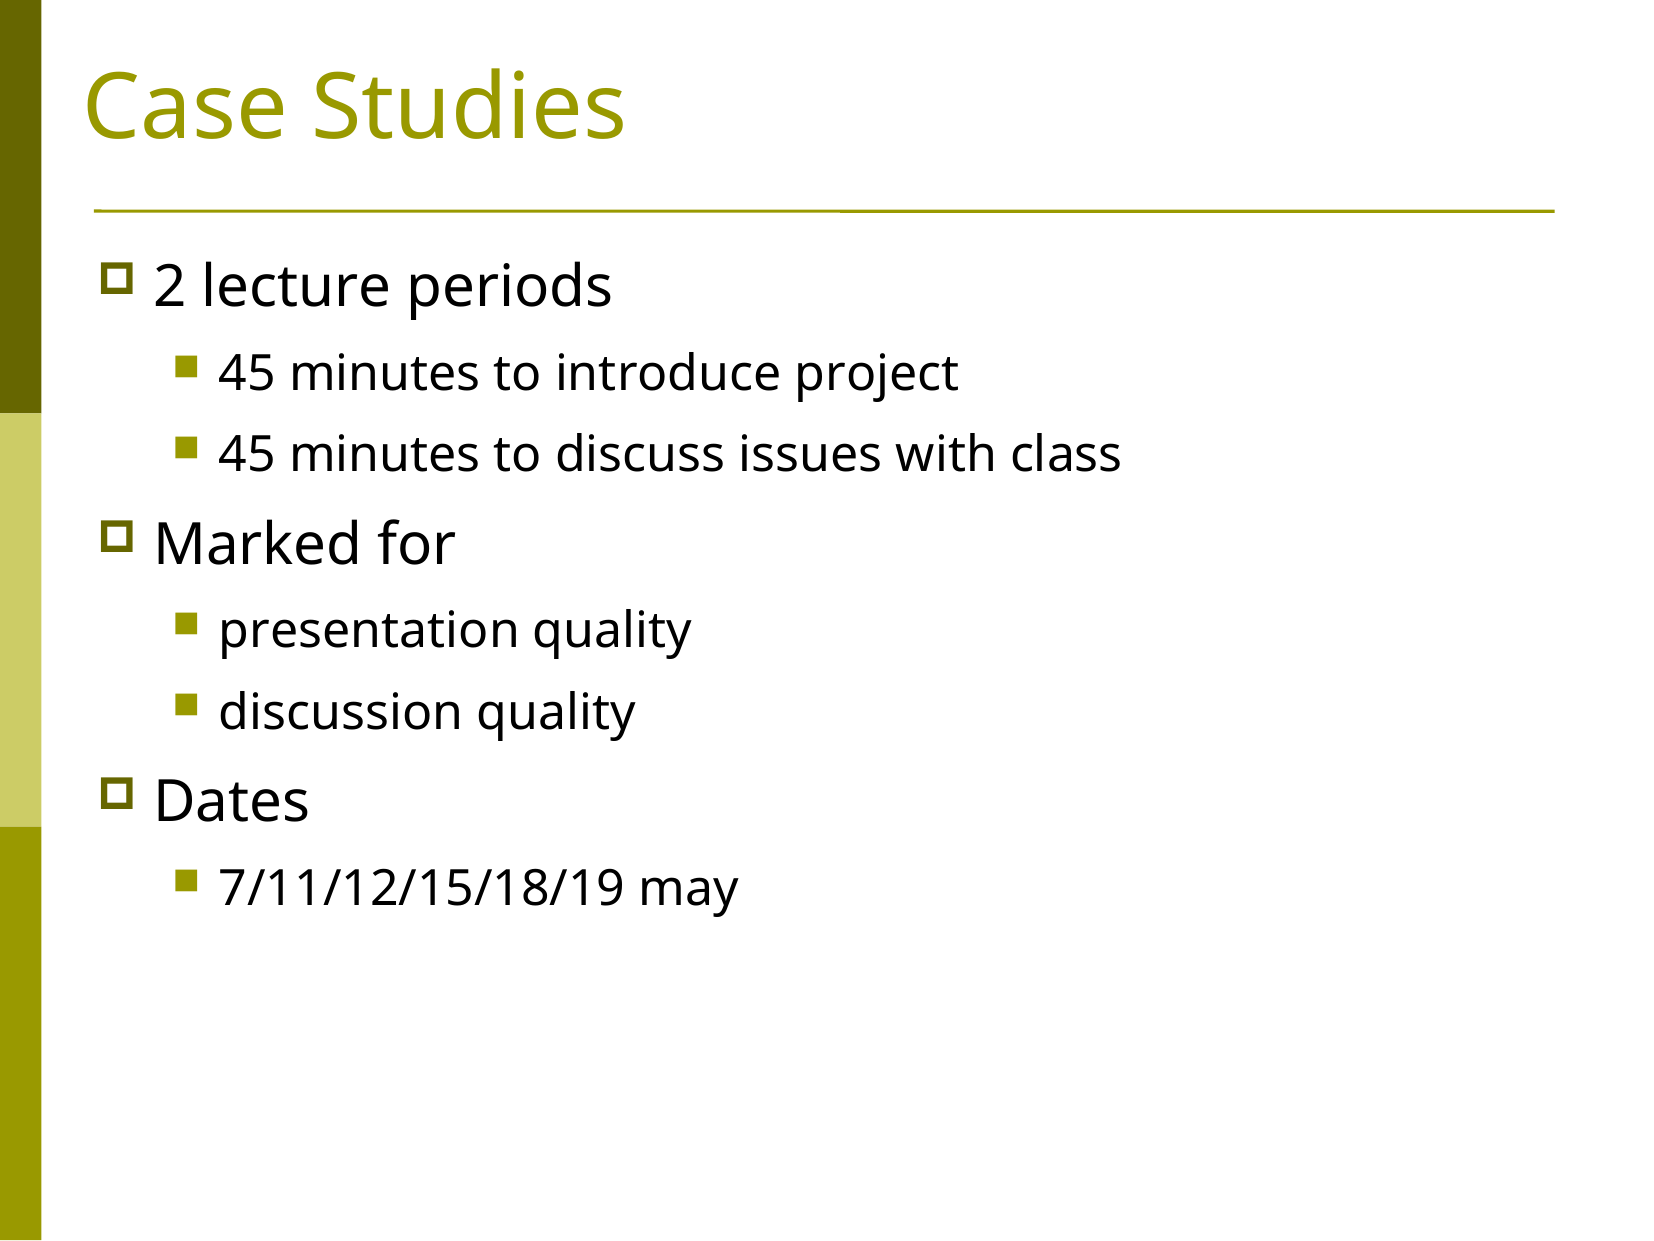

# Case Studies
2 lecture periods
45 minutes to introduce project
45 minutes to discuss issues with class
Marked for
presentation quality
discussion quality
Dates
7/11/12/15/18/19 may